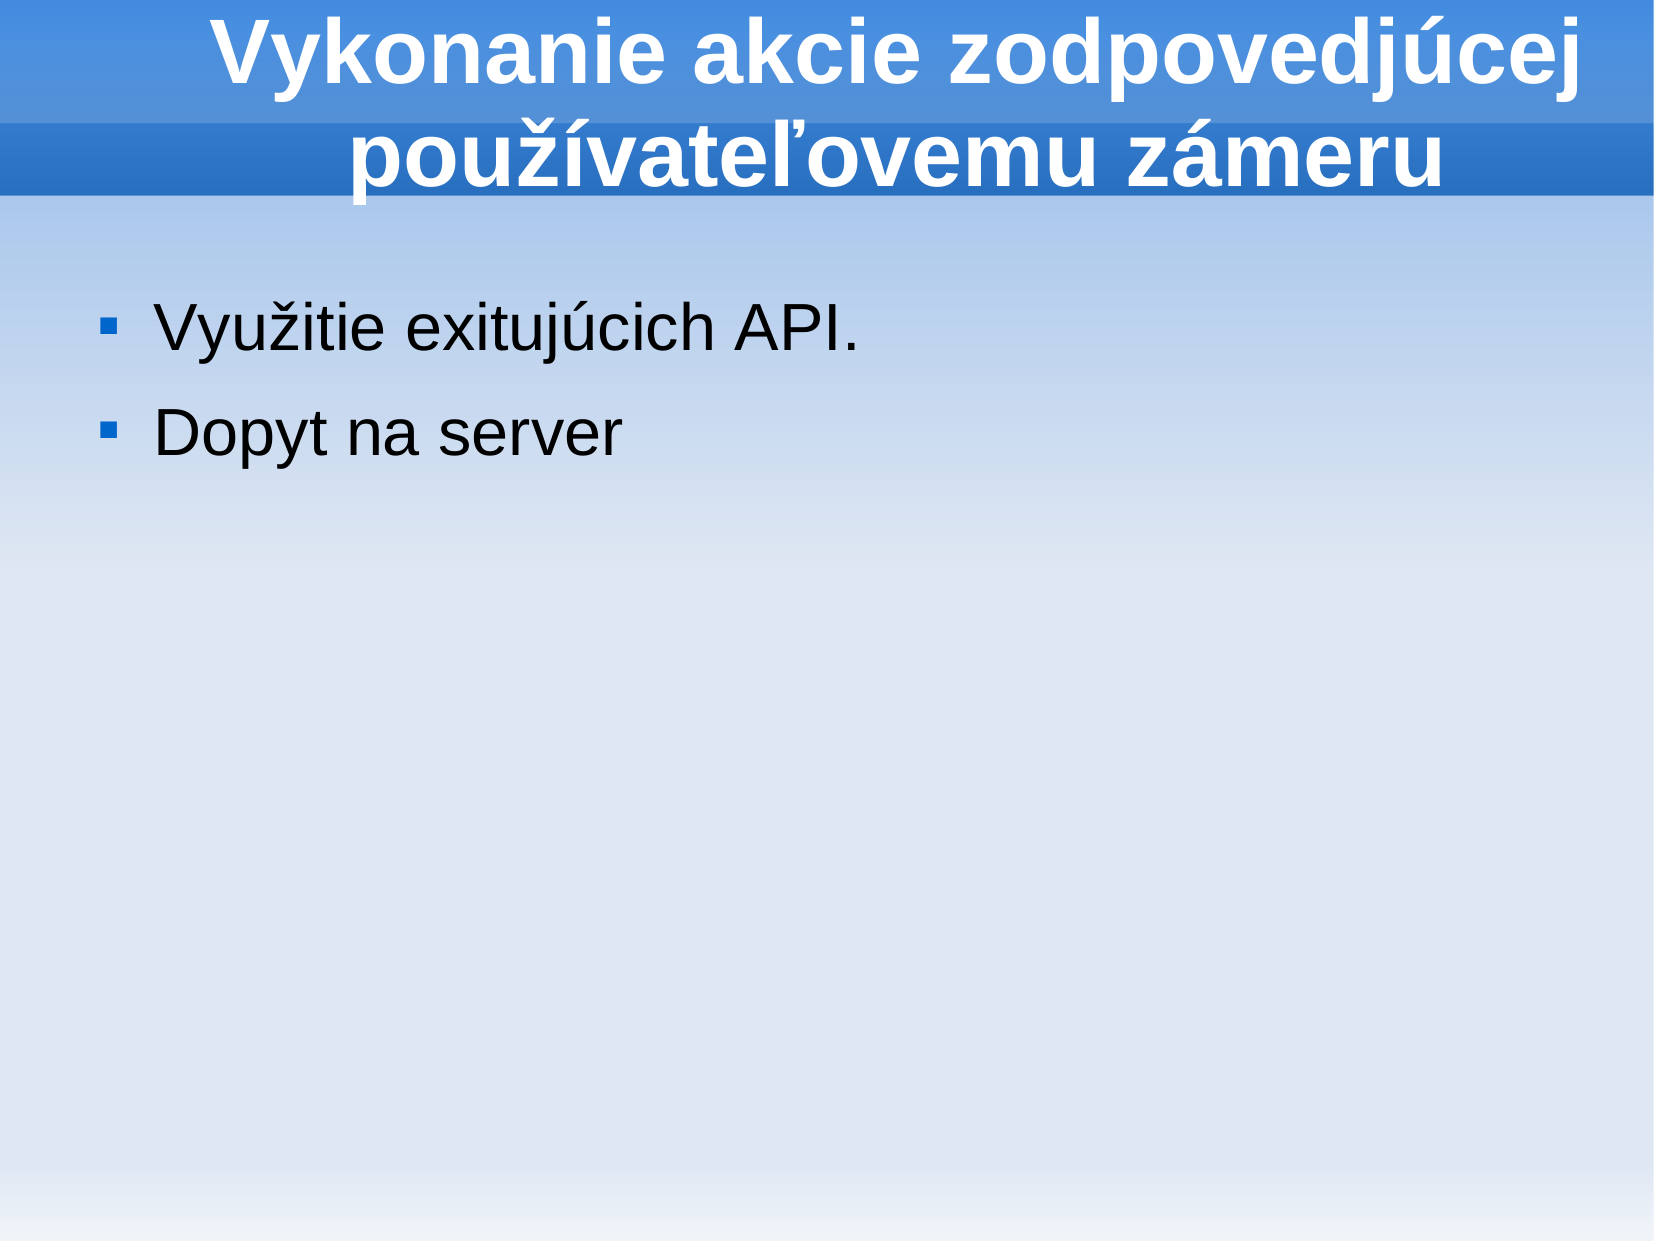

# Vykonanie akcie zodpovedjúcej používateľovemu zámeru
Využitie exitujúcich API.
Dopyt na server